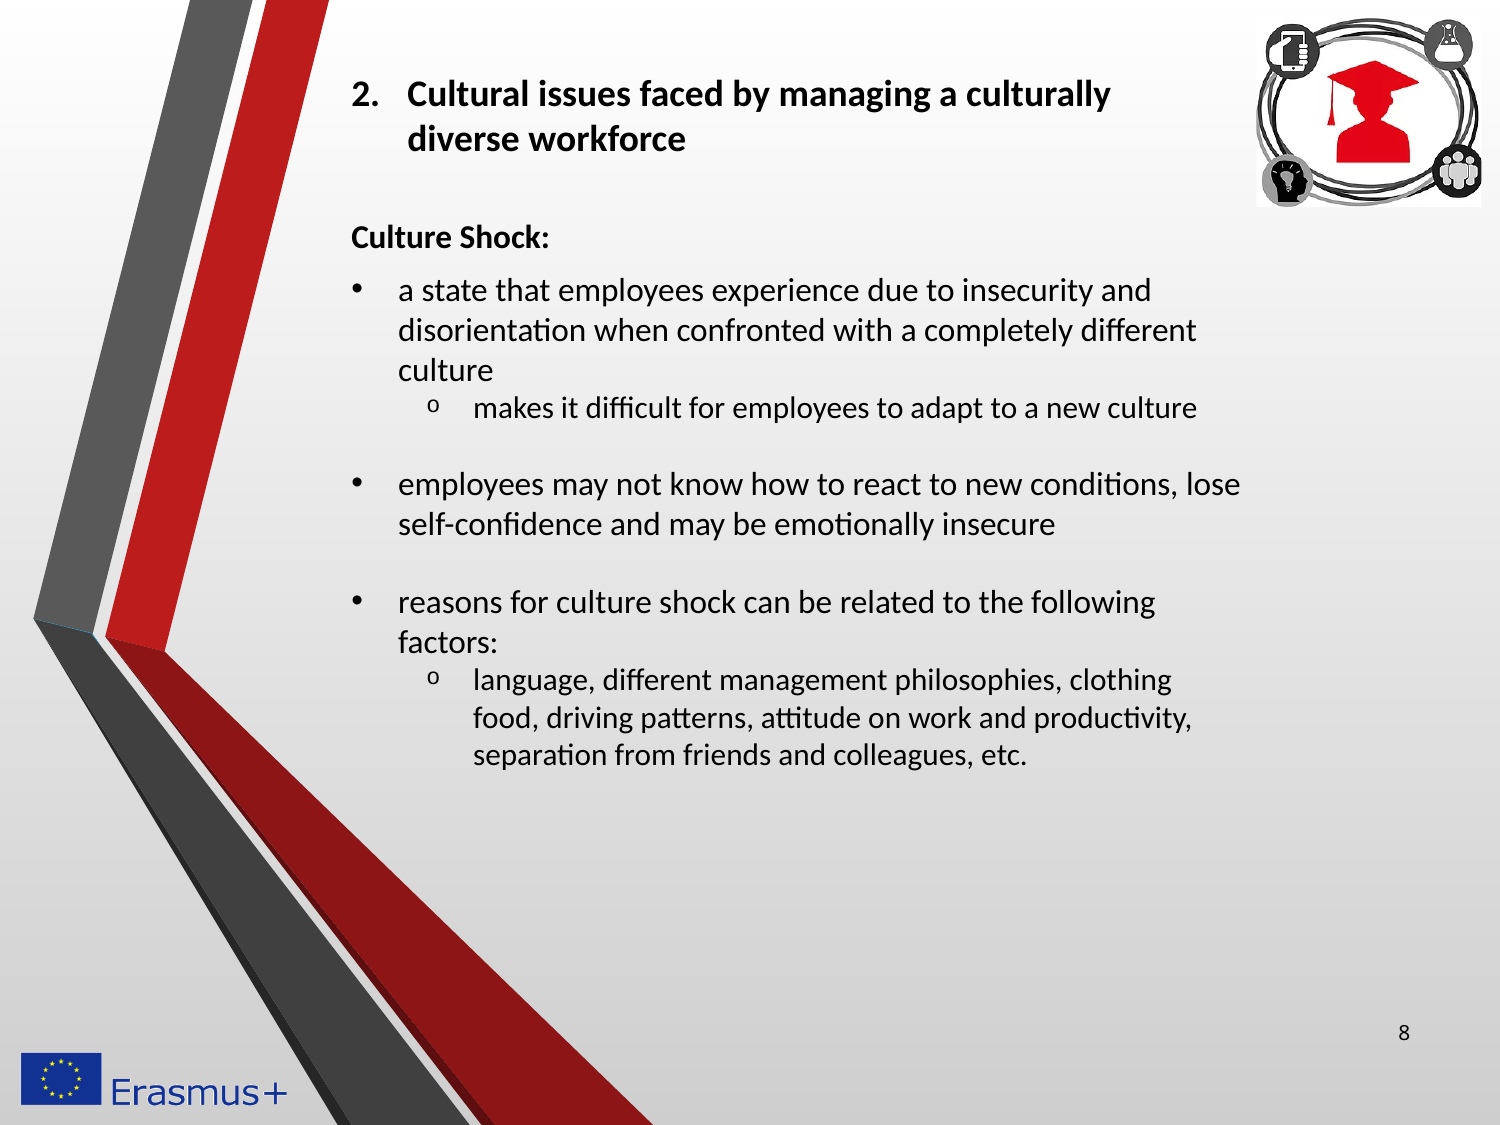

Cultural issues faced by managing a culturally diverse workforce
Culture Shock:
a state that employees experience due to insecurity and disorientation when confronted with a completely different culture
makes it difficult for employees to adapt to a new culture
employees may not know how to react to new conditions, lose self-confidence and may be emotionally insecure
reasons for culture shock can be related to the following factors:
language, different management philosophies, clothing food, driving patterns, attitude on work and productivity, separation from friends and colleagues, etc.